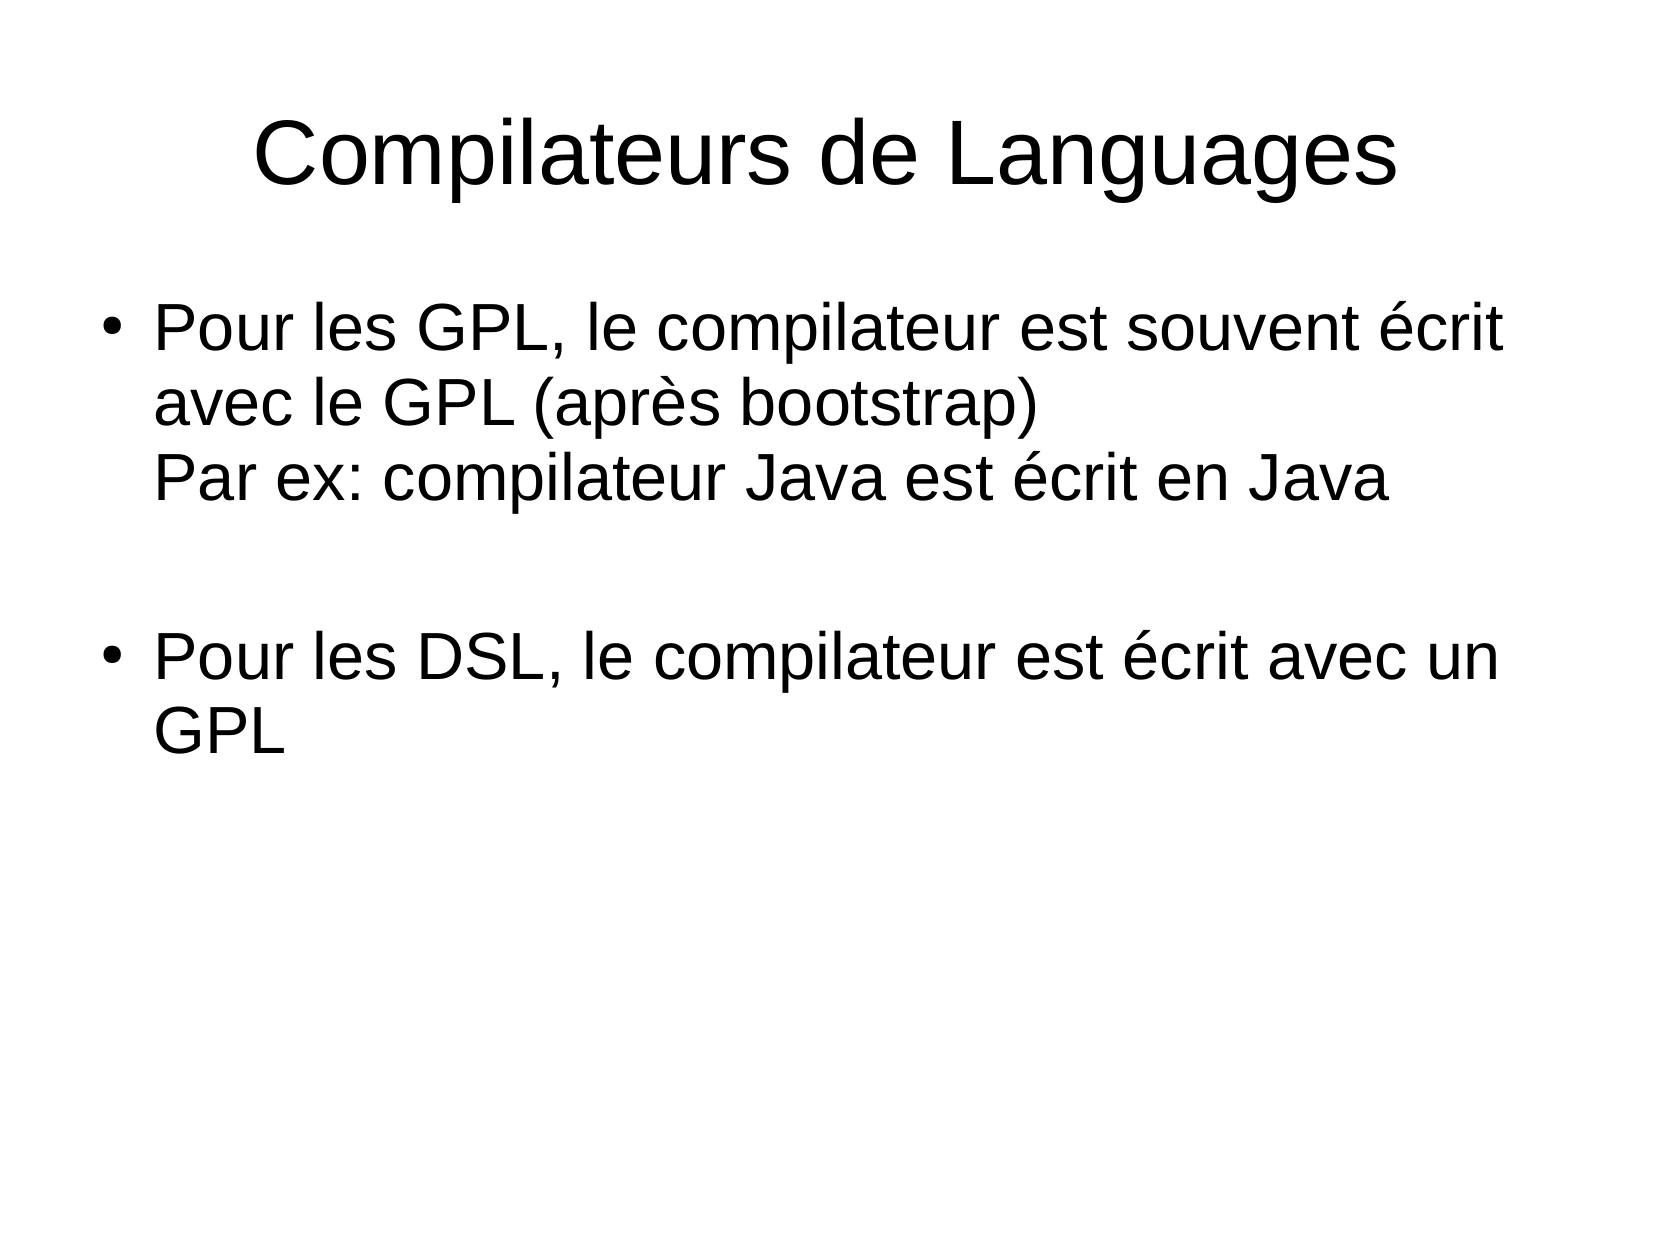

# Compilateurs de Languages
Pour les GPL, le compilateur est souvent écrit avec le GPL (après bootstrap)
Par ex: compilateur Java est écrit en Java
Pour les DSL, le compilateur est écrit avec un GPL